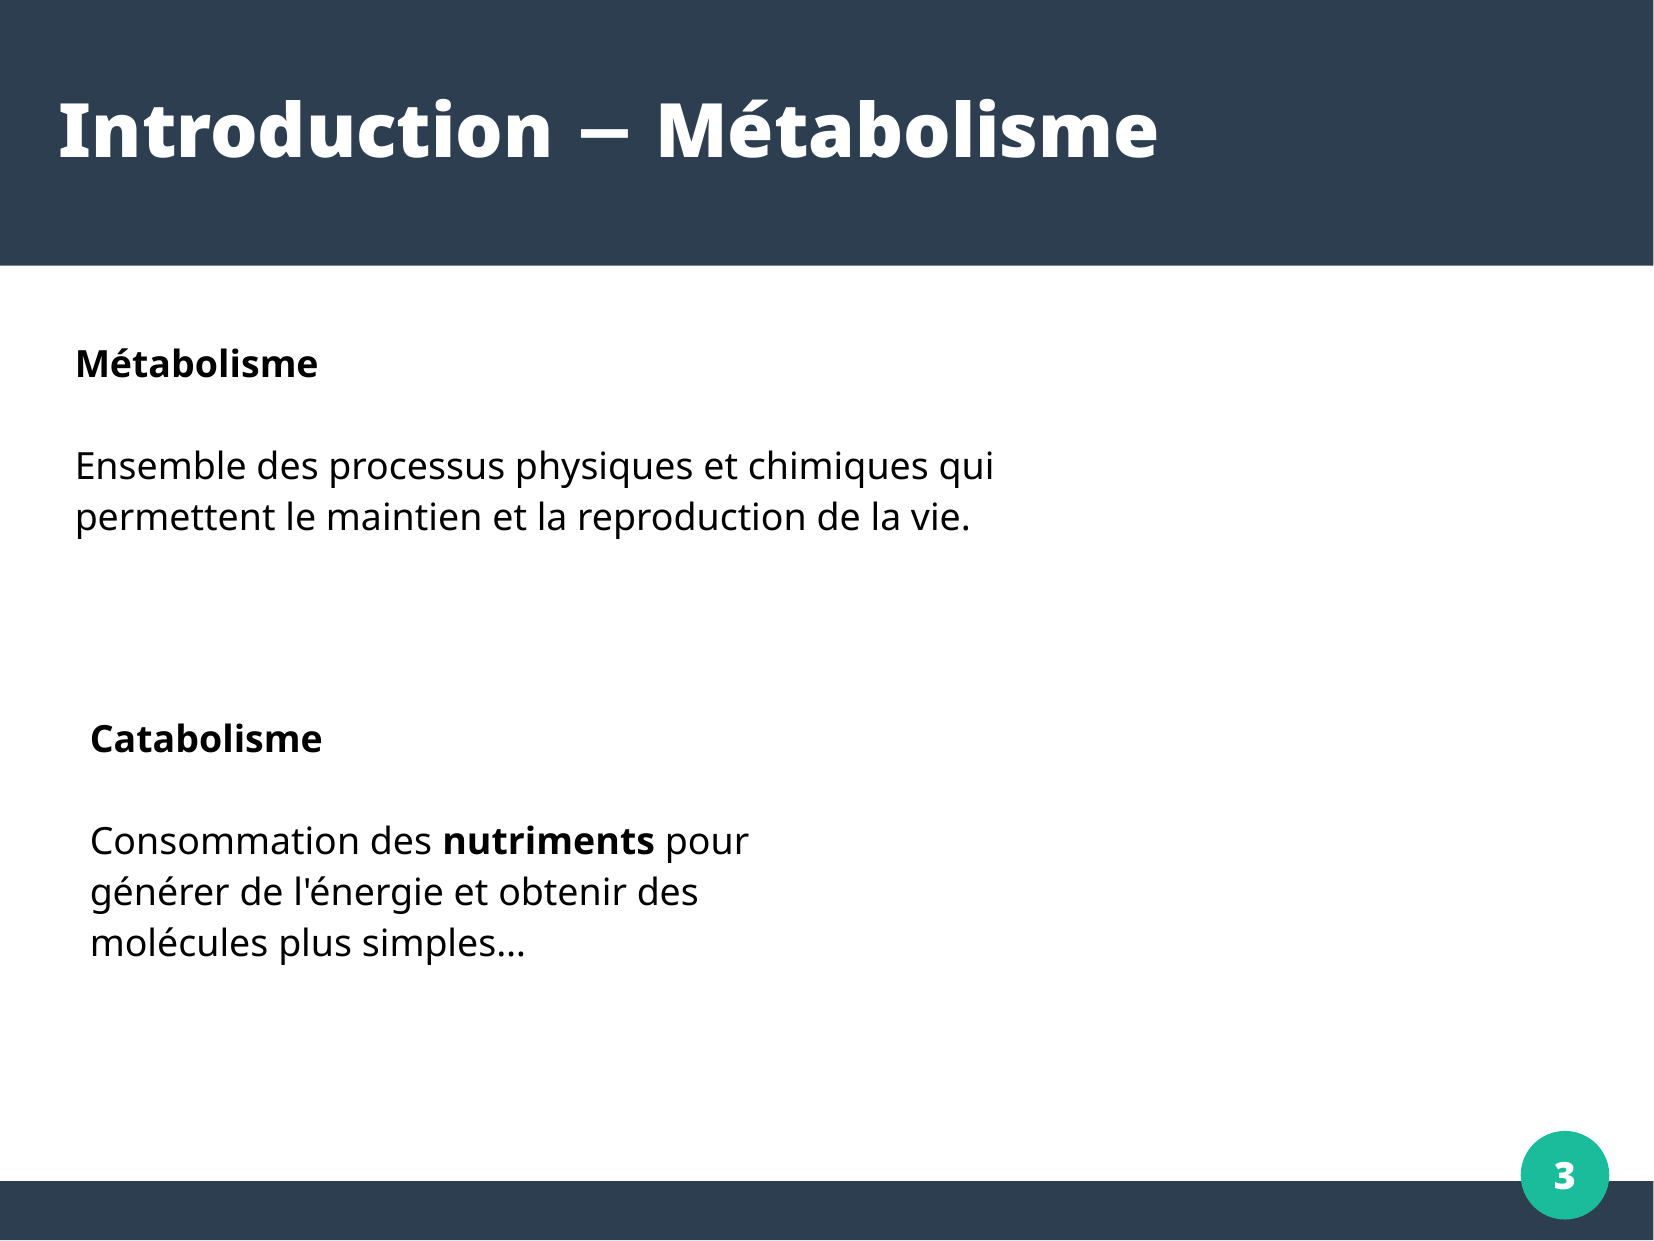

# Introduction − Métabolisme
Métabolisme
Ensemble des processus physiques et chimiques qui permettent le maintien et la reproduction de la vie.
Catabolisme
Consommation des nutriments pour générer de l'énergie et obtenir des molécules plus simples…
3